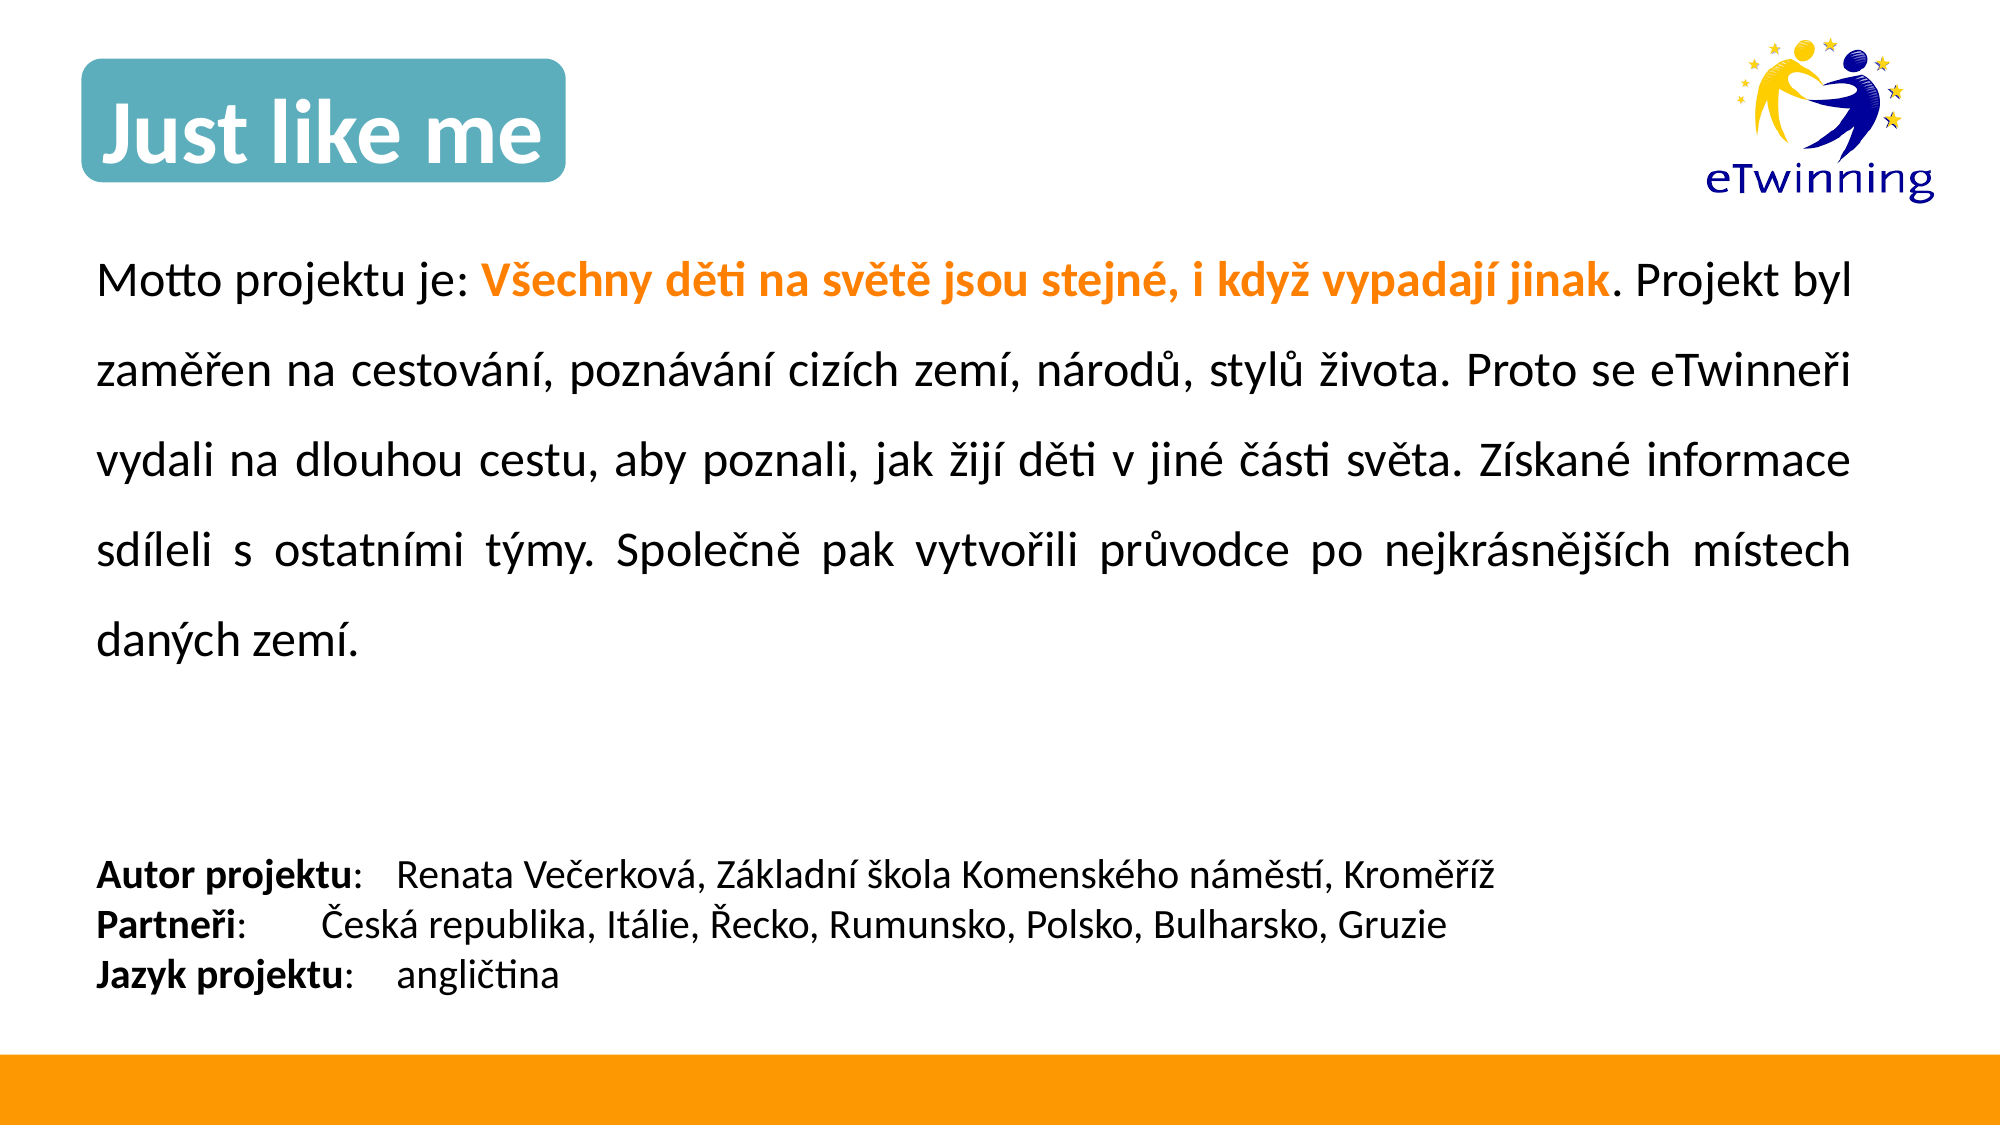

Just like me
Motto projektu je: Všechny děti na světě jsou stejné, i když vypadají jinak. Projekt byl zaměřen na cestování, poznávání cizích zemí, národů, stylů života. Proto se eTwinneři vydali na dlouhou cestu, aby poznali, jak žijí děti v jiné části světa. Získané informace sdíleli s ostatními týmy. Společně pak vytvořili průvodce po nejkrásnějších místech daných zemí.
Autor projektu:  	Renata Večerková, Základní škola Komenského náměstí, Kroměříž
Partneři:  	Česká republika, Itálie, Řecko, Rumunsko, Polsko, Bulharsko, Gruzie
Jazyk projektu:  	angličtina